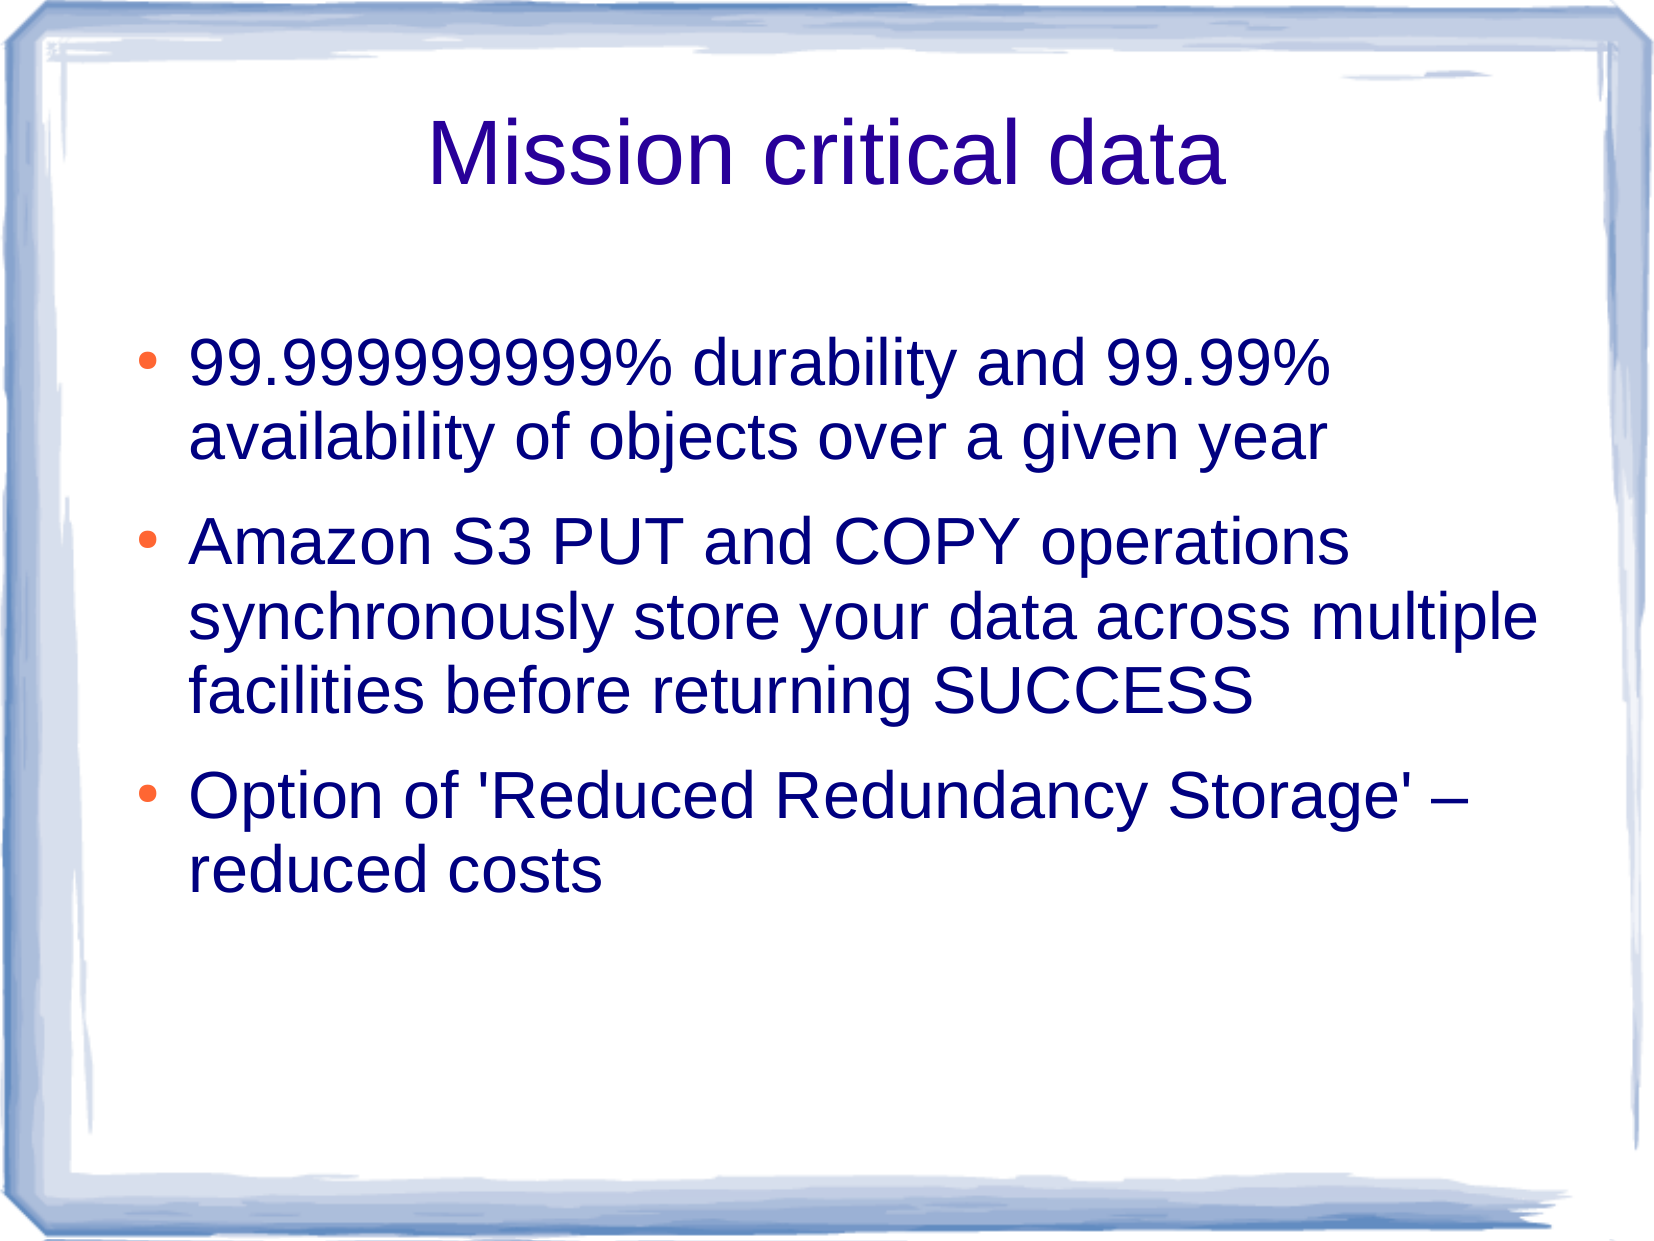

# Mission critical data
99.999999999% durability and 99.99% availability of objects over a given year
Amazon S3 PUT and COPY operations synchronously store your data across multiple facilities before returning SUCCESS
Option of 'Reduced Redundancy Storage' – reduced costs